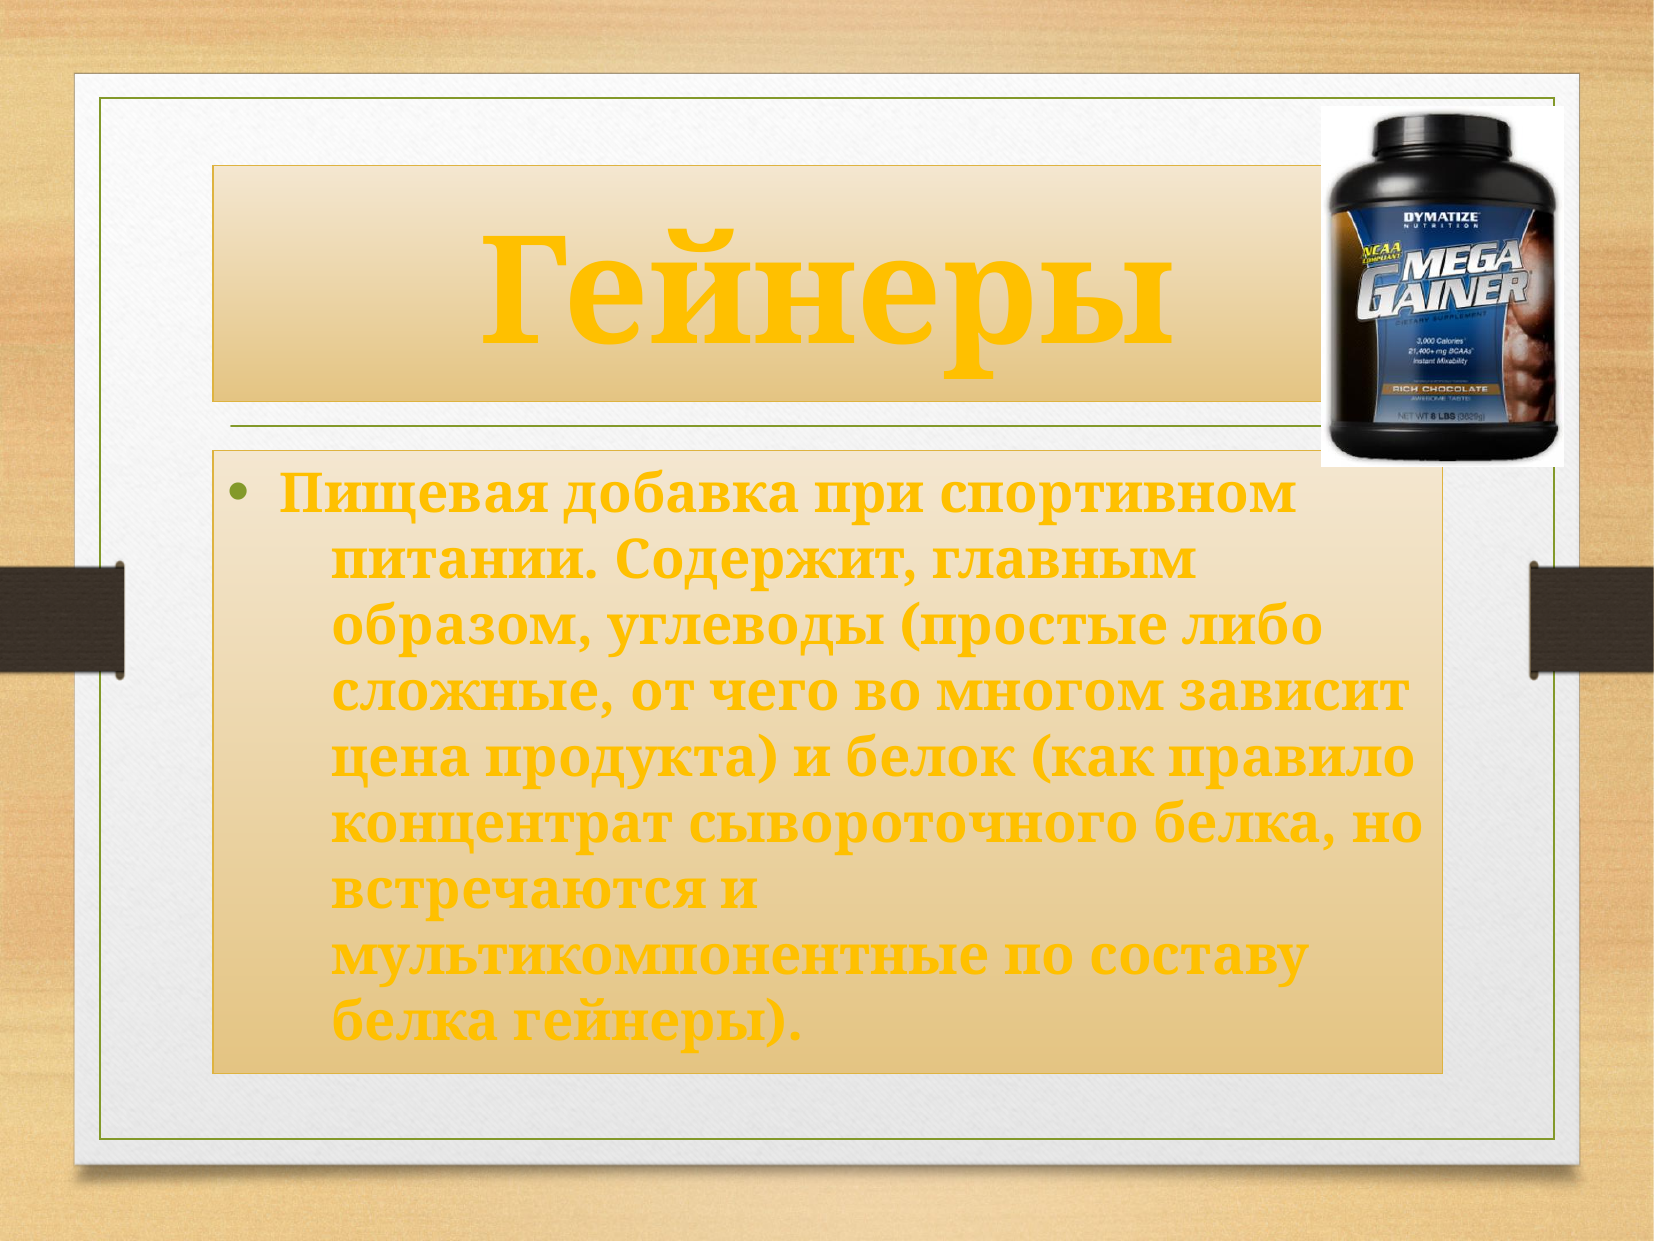

# Гейнеры
Пищевая добавка при спортивном питании. Содержит, главным образом, углеводы (простые либо сложные, от чего во многом зависит цена продукта) и белок (как правило концентрат сывороточного белка, но встречаются и мультикомпонентные по составу белка гейнеры).